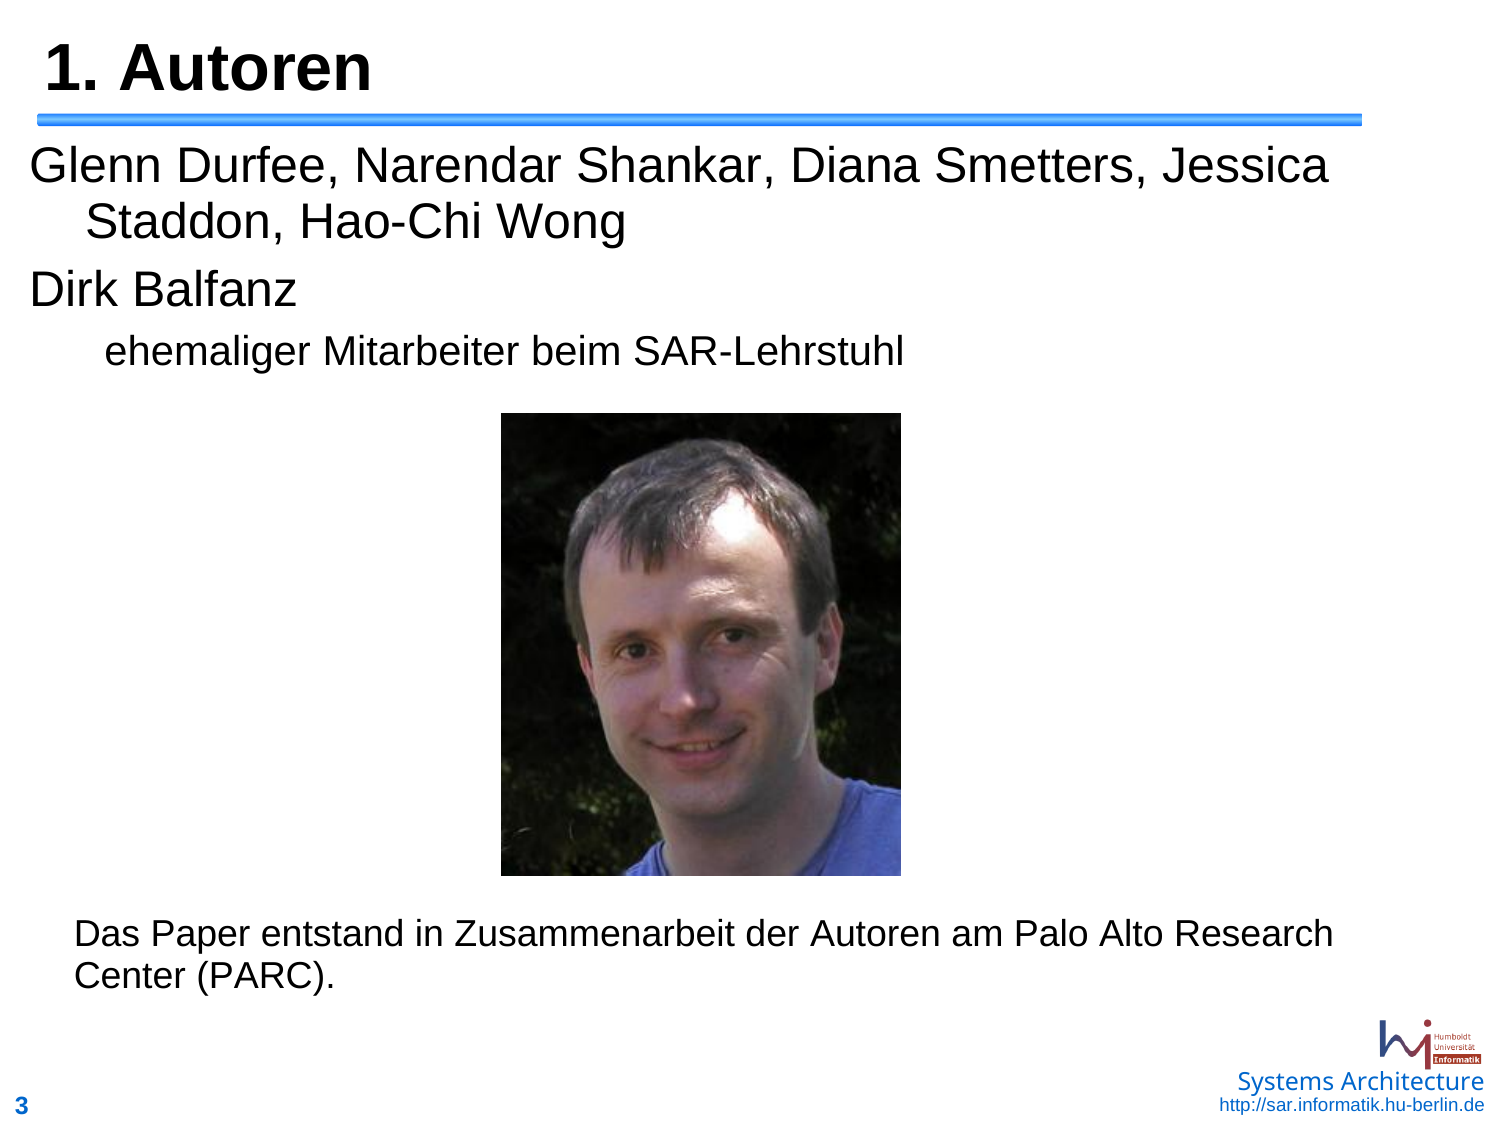

# 1. Autoren
Glenn Durfee, Narendar Shankar, Diana Smetters, Jessica Staddon, Hao-Chi Wong
Dirk Balfanz
ehemaliger Mitarbeiter beim SAR-Lehrstuhl
Das Paper entstand in Zusammenarbeit der Autoren am Palo Alto Research Center (PARC).